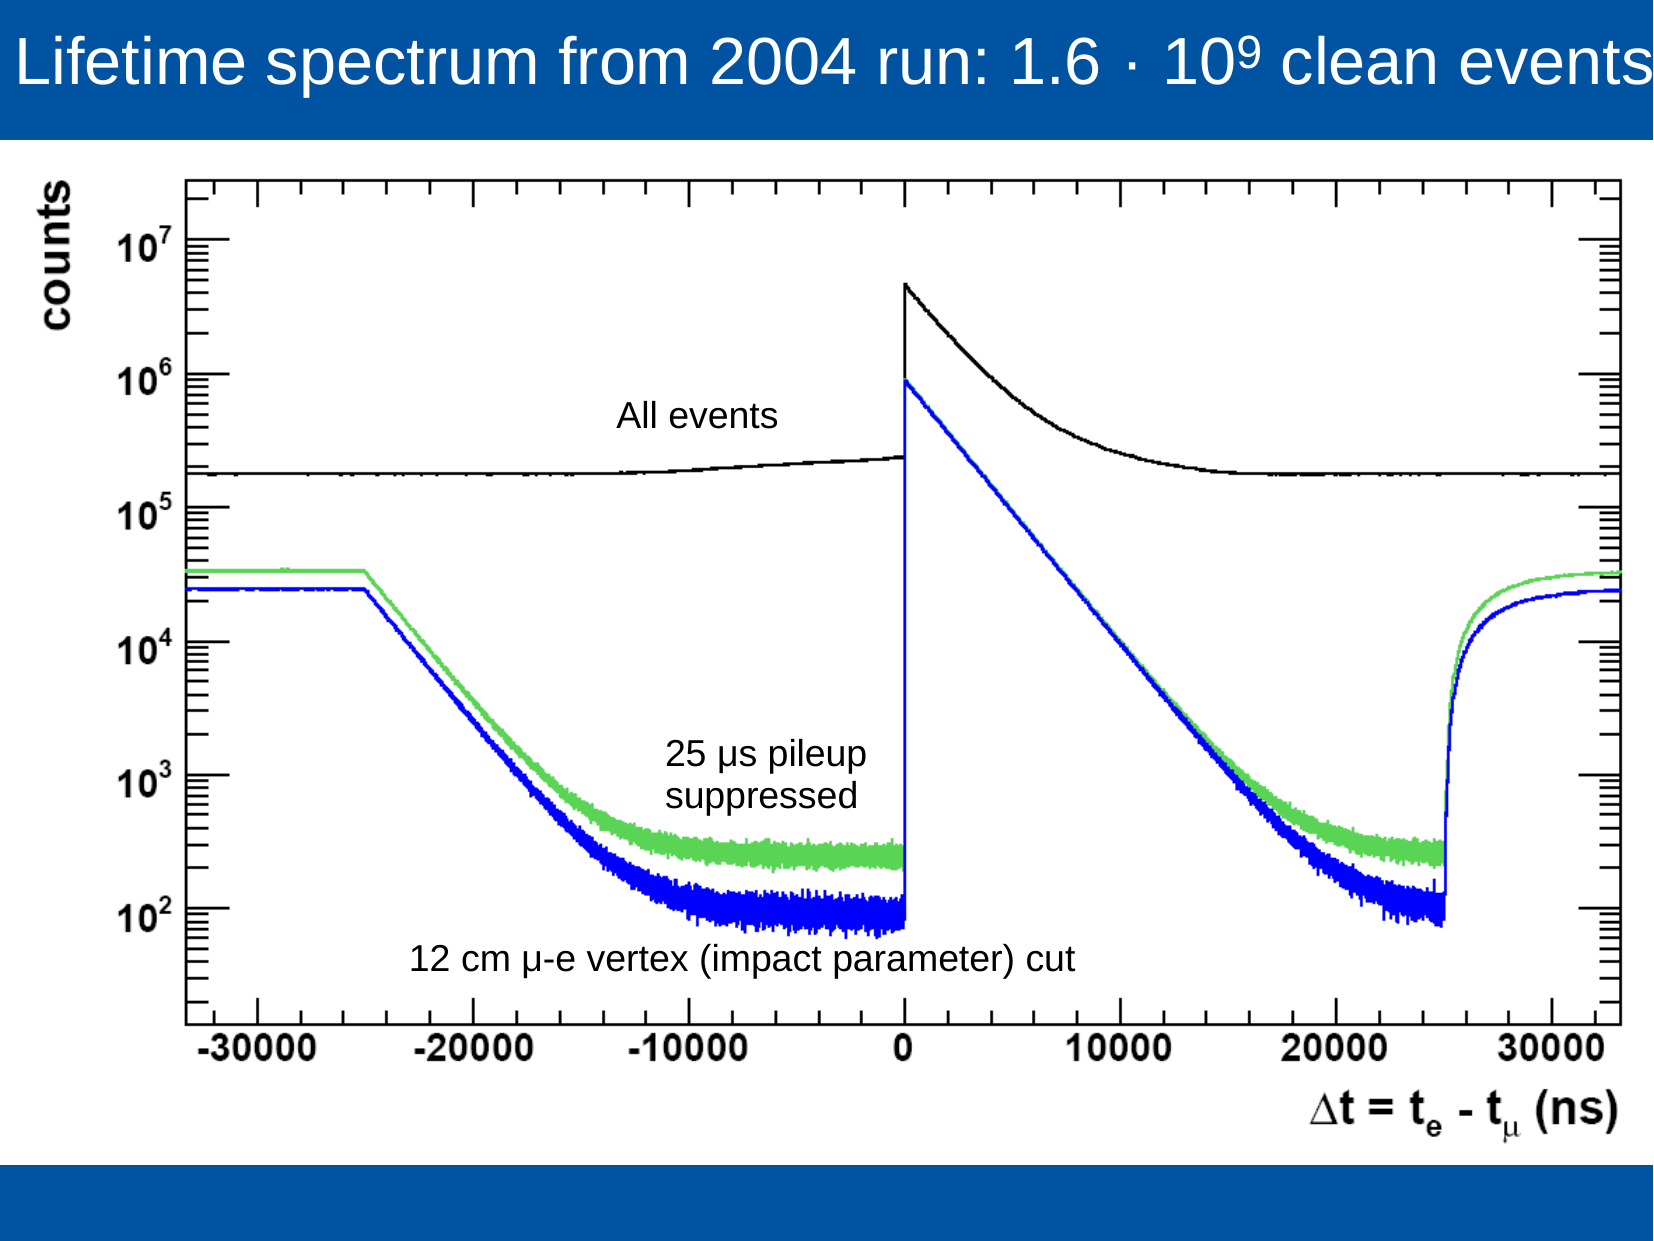

Lifetime spectrum from 2004 run: 1.6 · 109 clean events
All events
25 μs pileup suppressed
12 cm μ-e vertex (impact parameter) cut